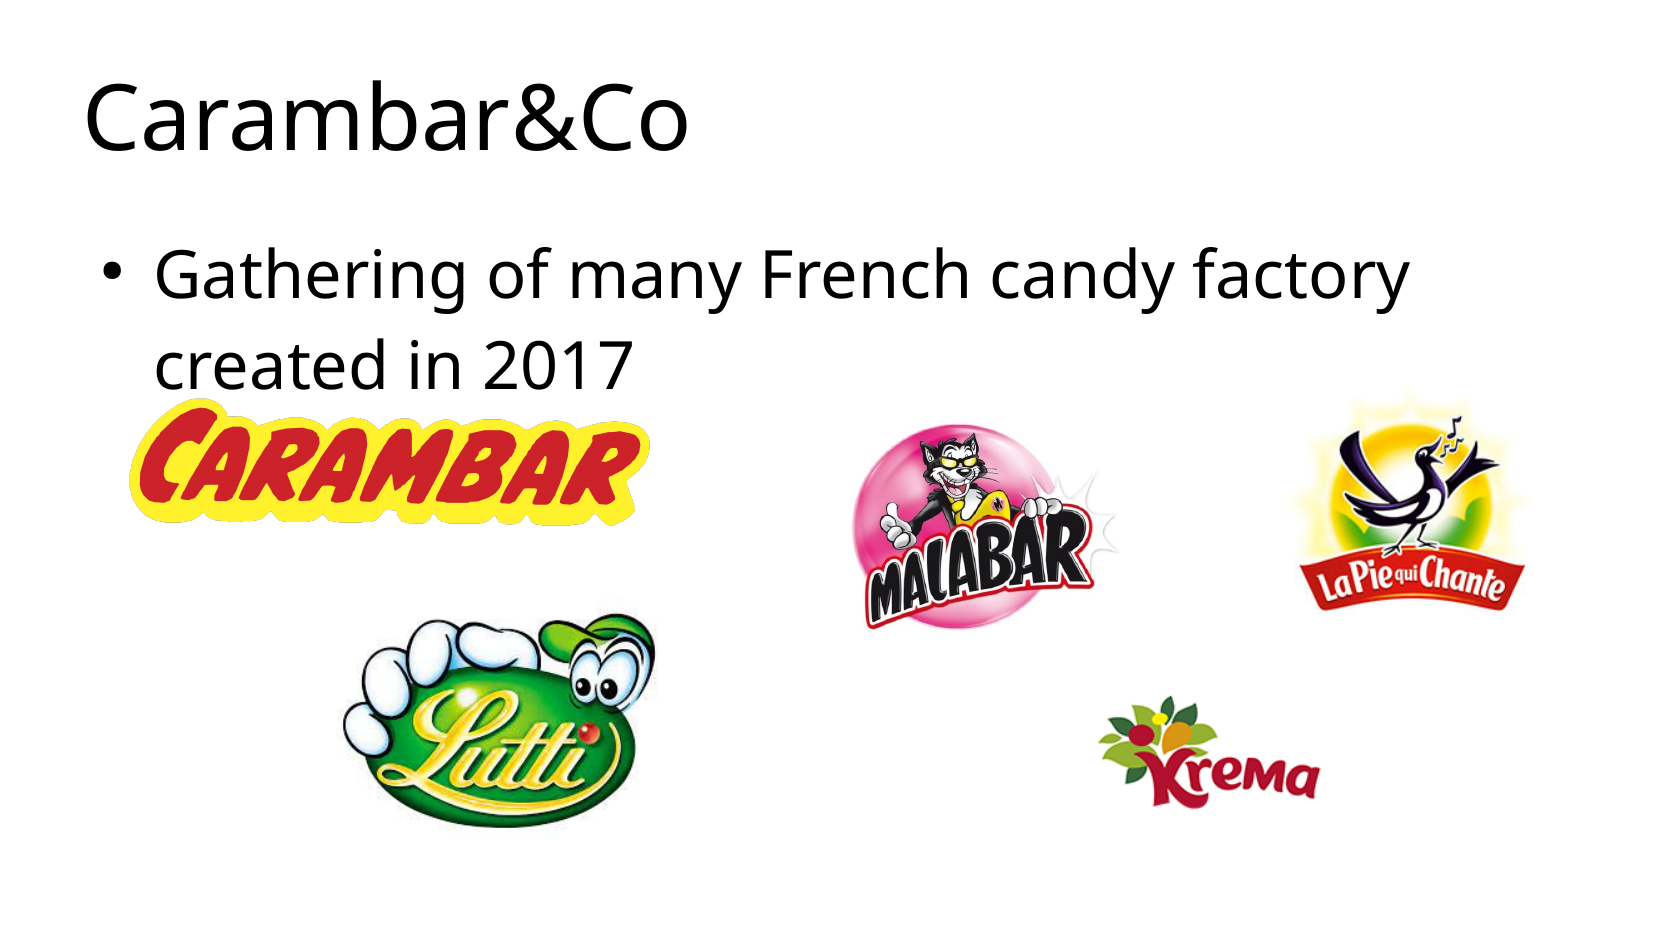

# Carambar&Co
Gathering of many French candy factory created in 2017